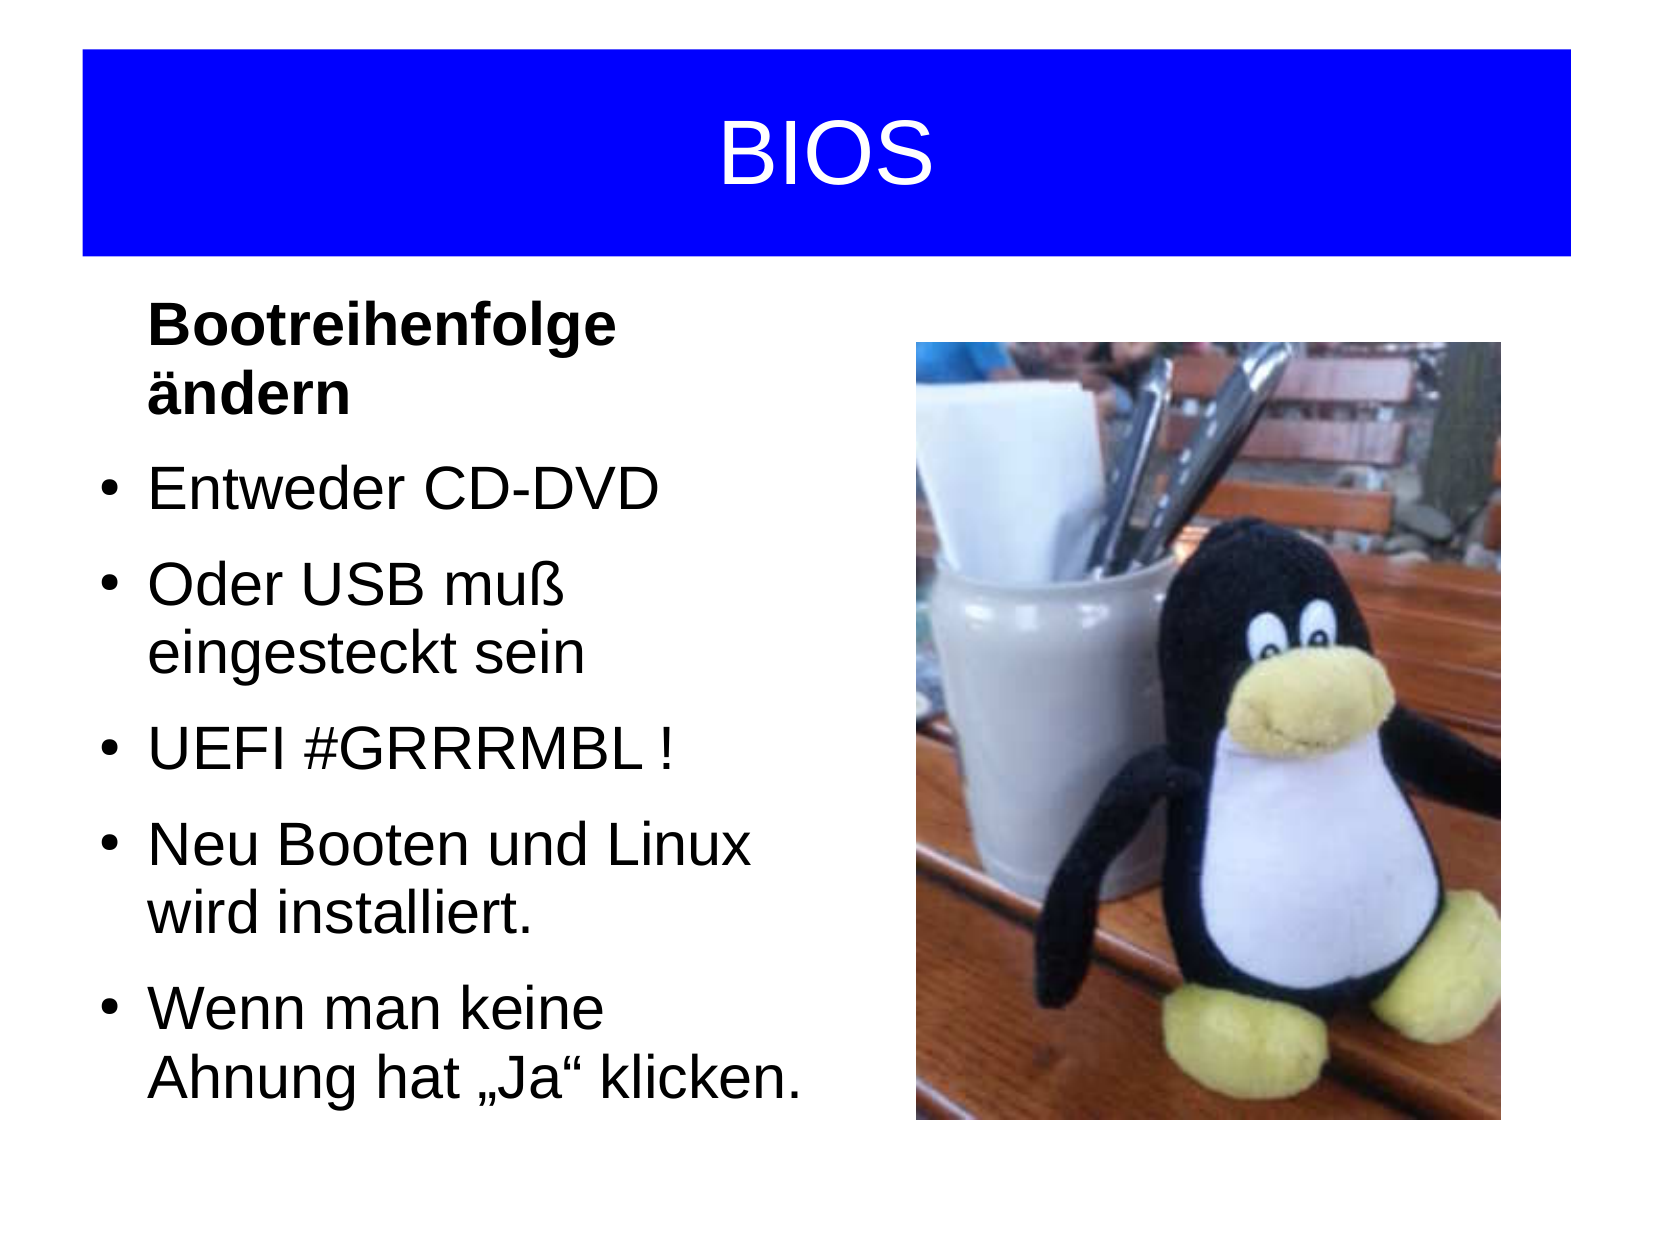

# BIOS
Bootreihenfolge ändern
Entweder CD-DVD
Oder USB muß eingesteckt sein
UEFI #GRRRMBL !
Neu Booten und Linux wird installiert.
Wenn man keine Ahnung hat „Ja“ klicken.